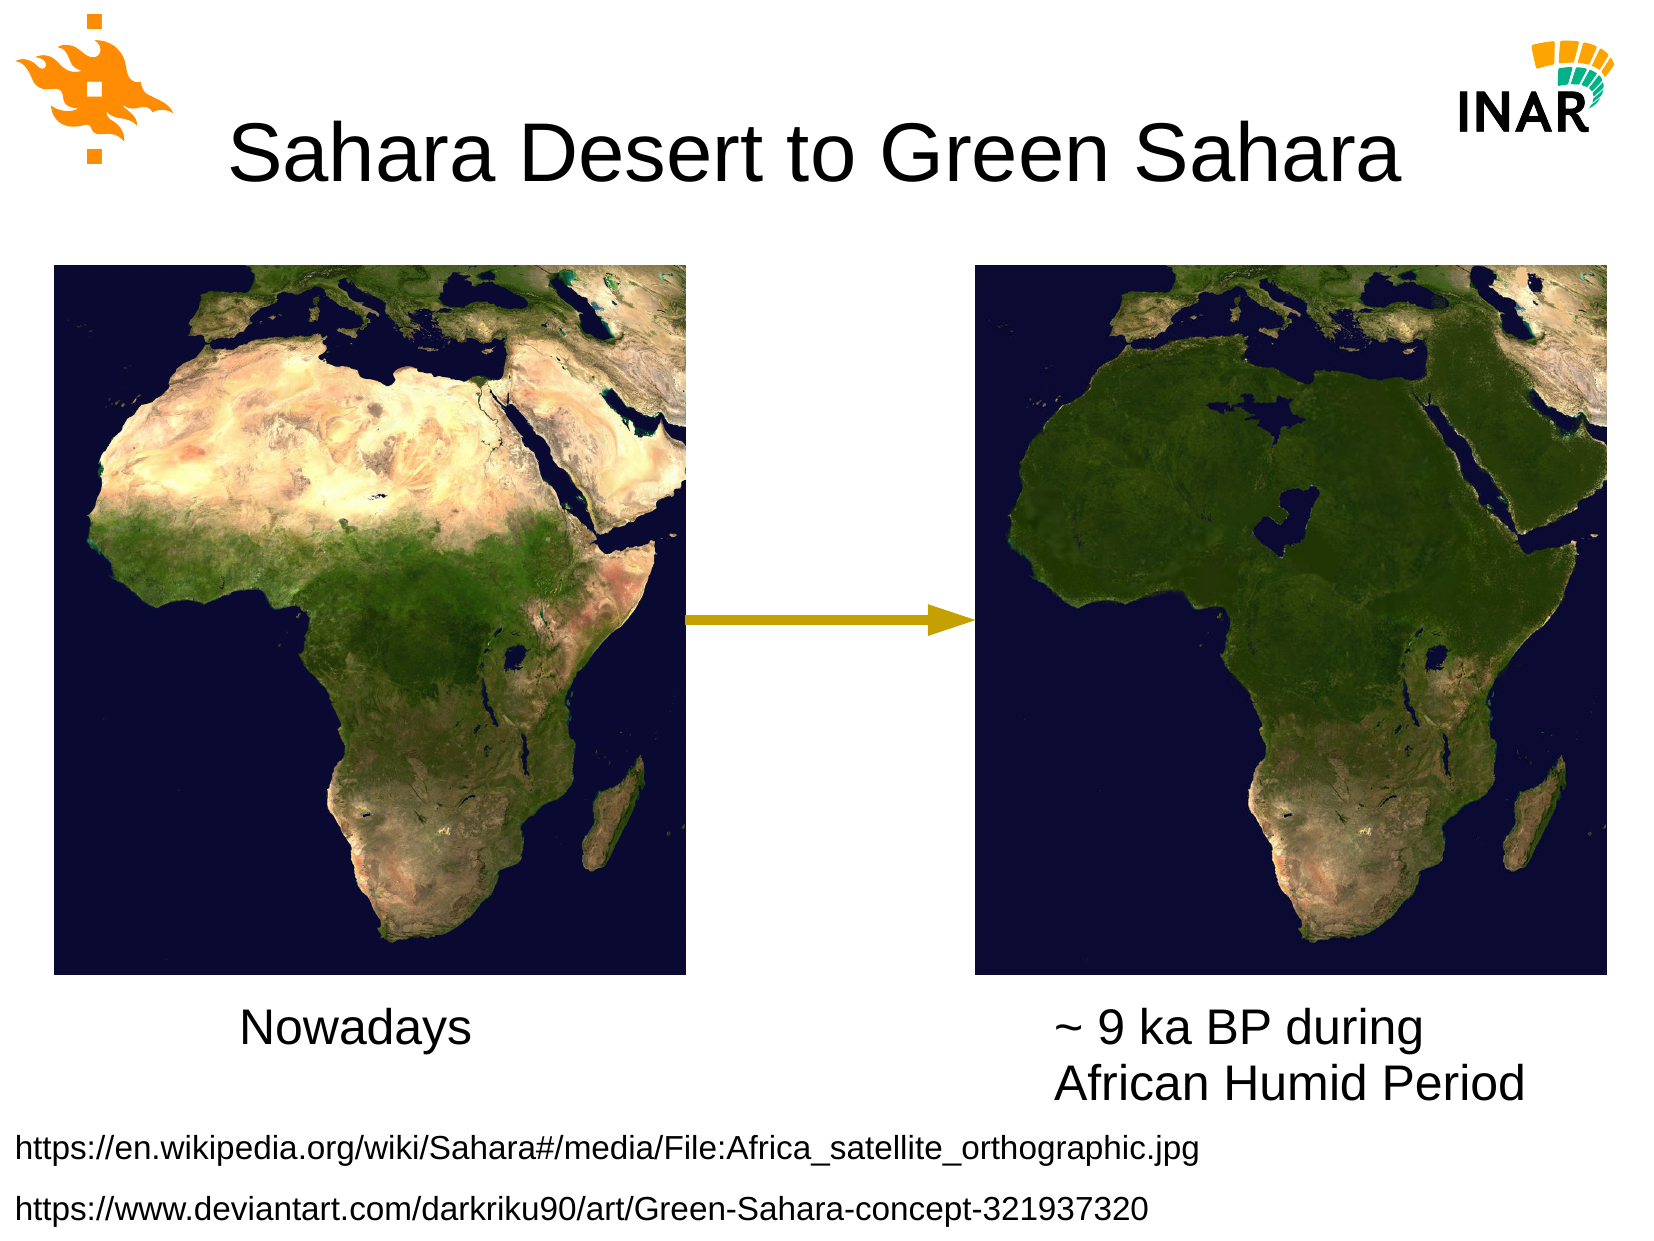

# Sahara Desert to Green Sahara
~ 9 ka BP during African Humid Period
Nowadays
https://en.wikipedia.org/wiki/Sahara#/media/File:Africa_satellite_orthographic.jpg
https://www.deviantart.com/darkriku90/art/Green-Sahara-concept-321937320